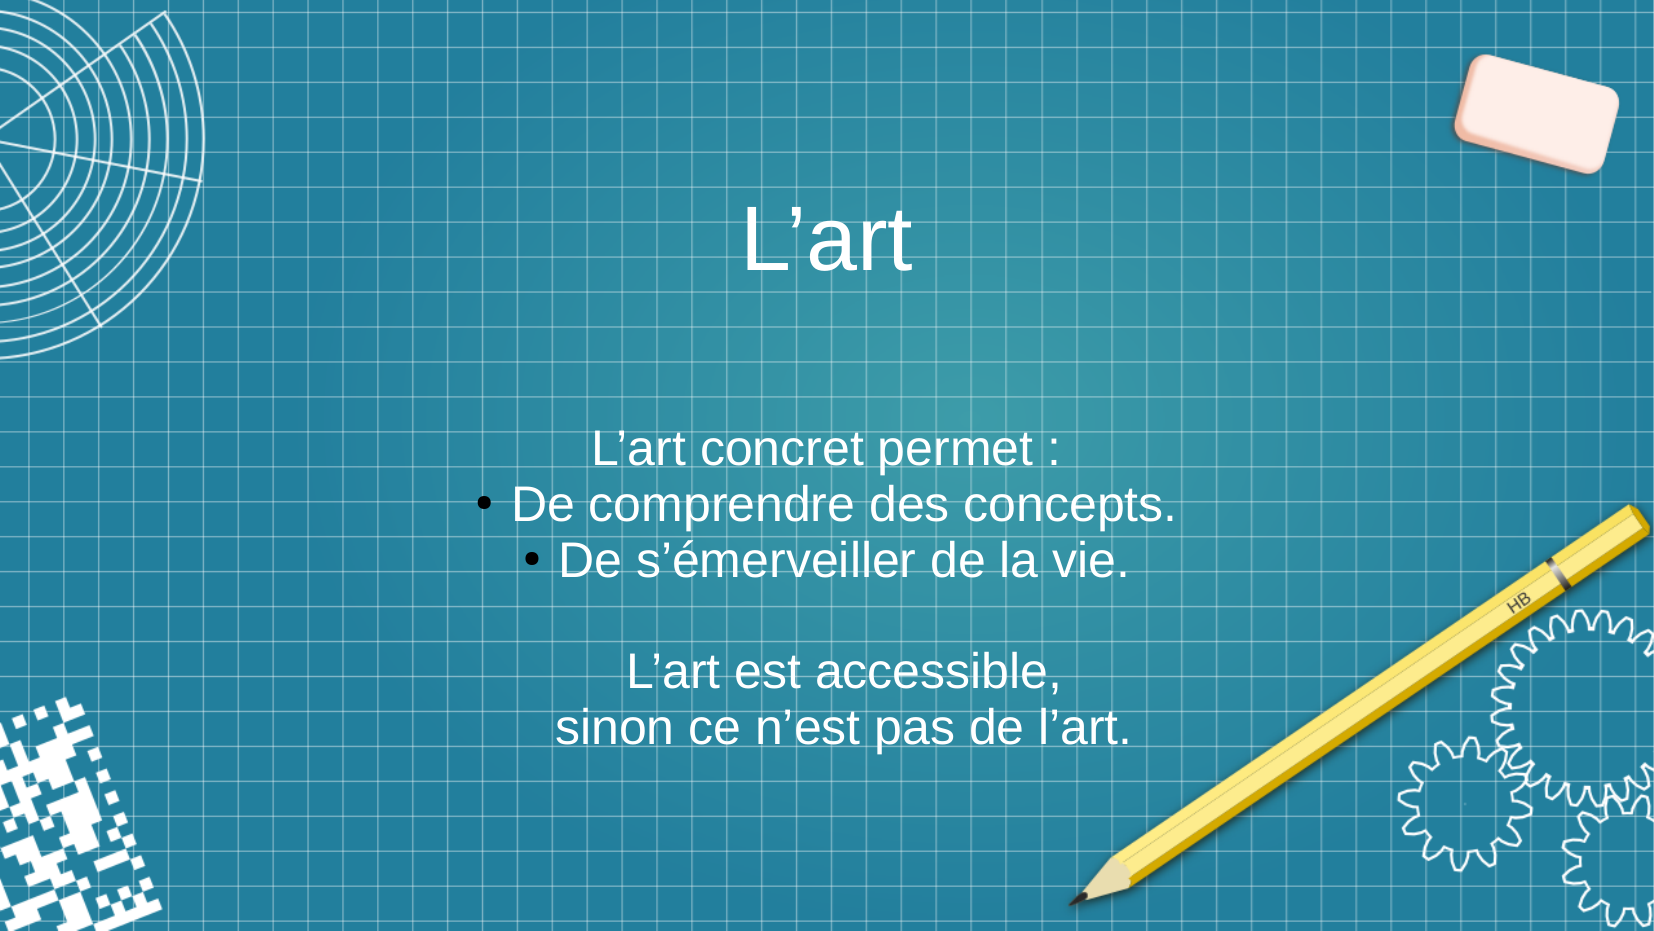

# L’art
L’art concret permet :
De comprendre des concepts.
De s’émerveiller de la vie.
L’art est accessible,
sinon ce n’est pas de l’art.